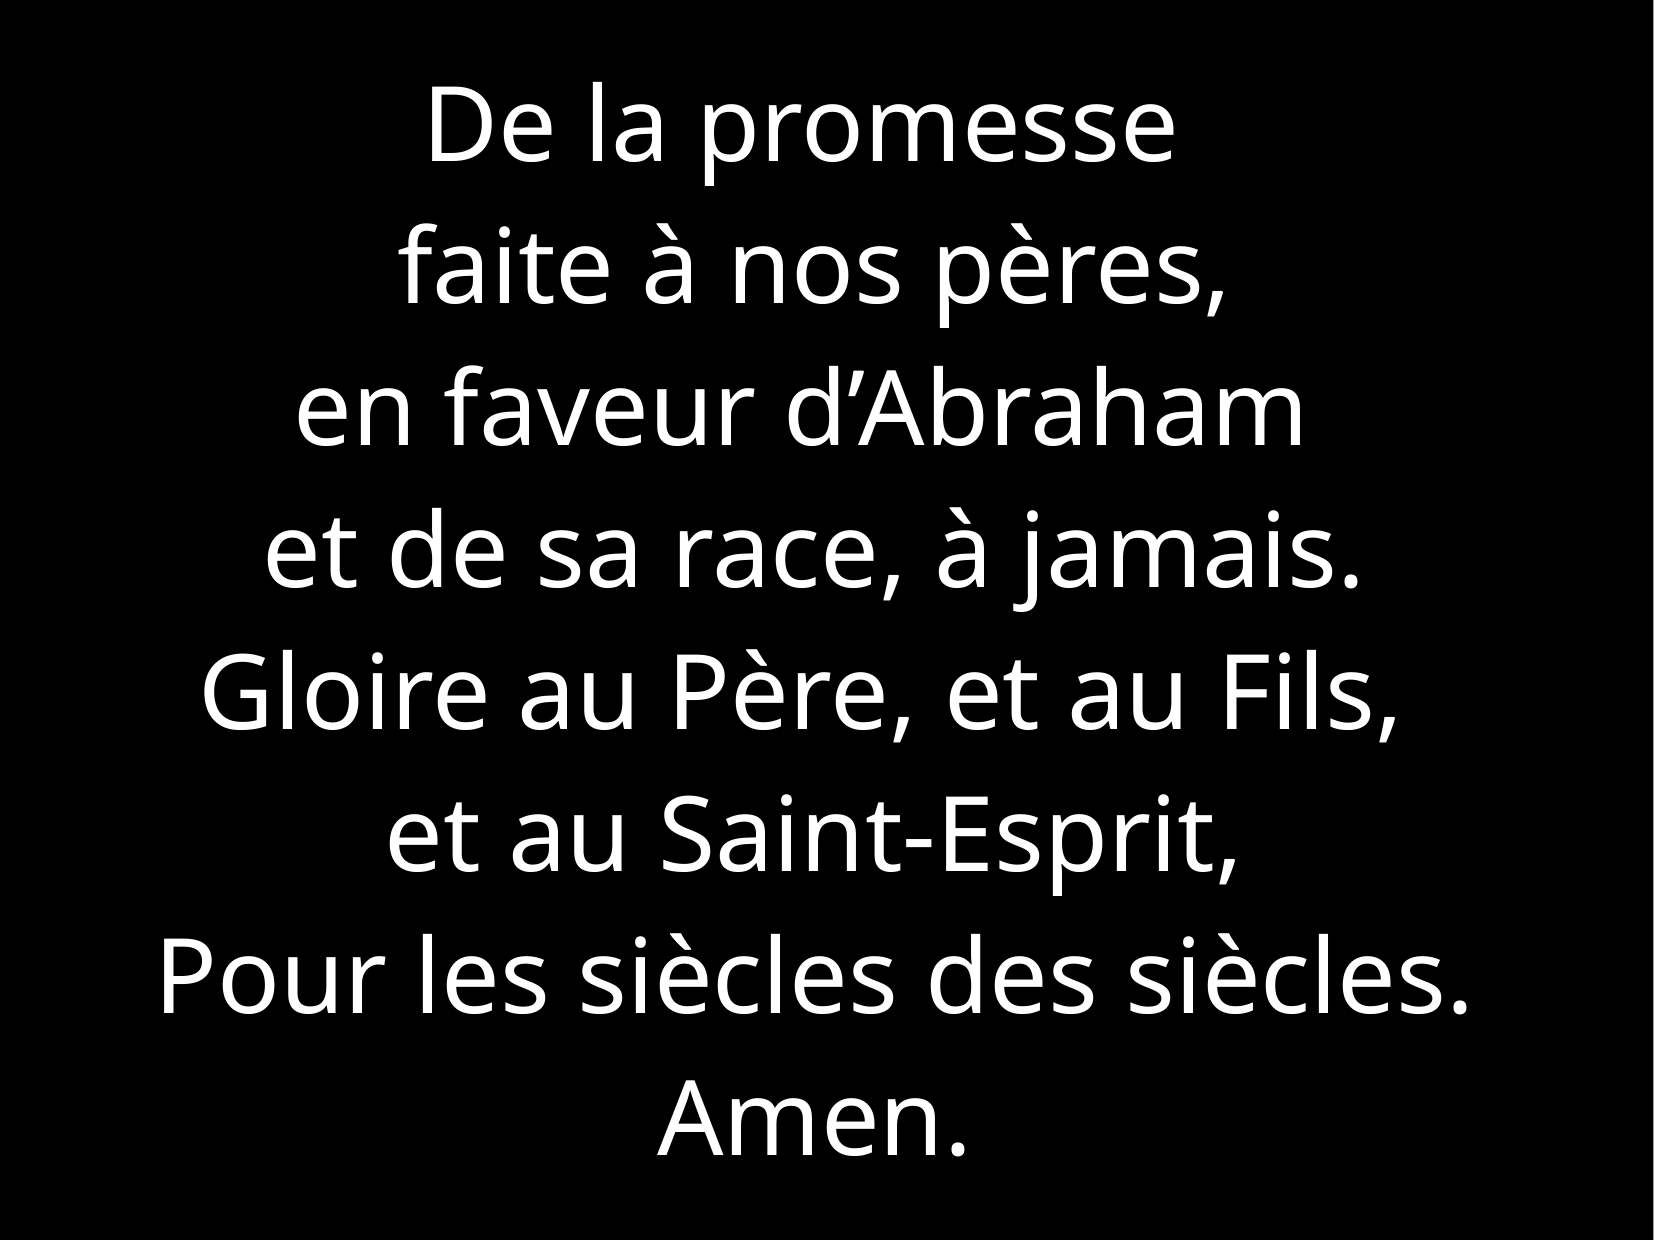

# De la promesse
faite à nos pères,
en faveur d’Abraham
et de sa race, à jamais.
Gloire au Père, et au Fils,
et au Saint-Esprit,
Pour les siècles des siècles. Amen.